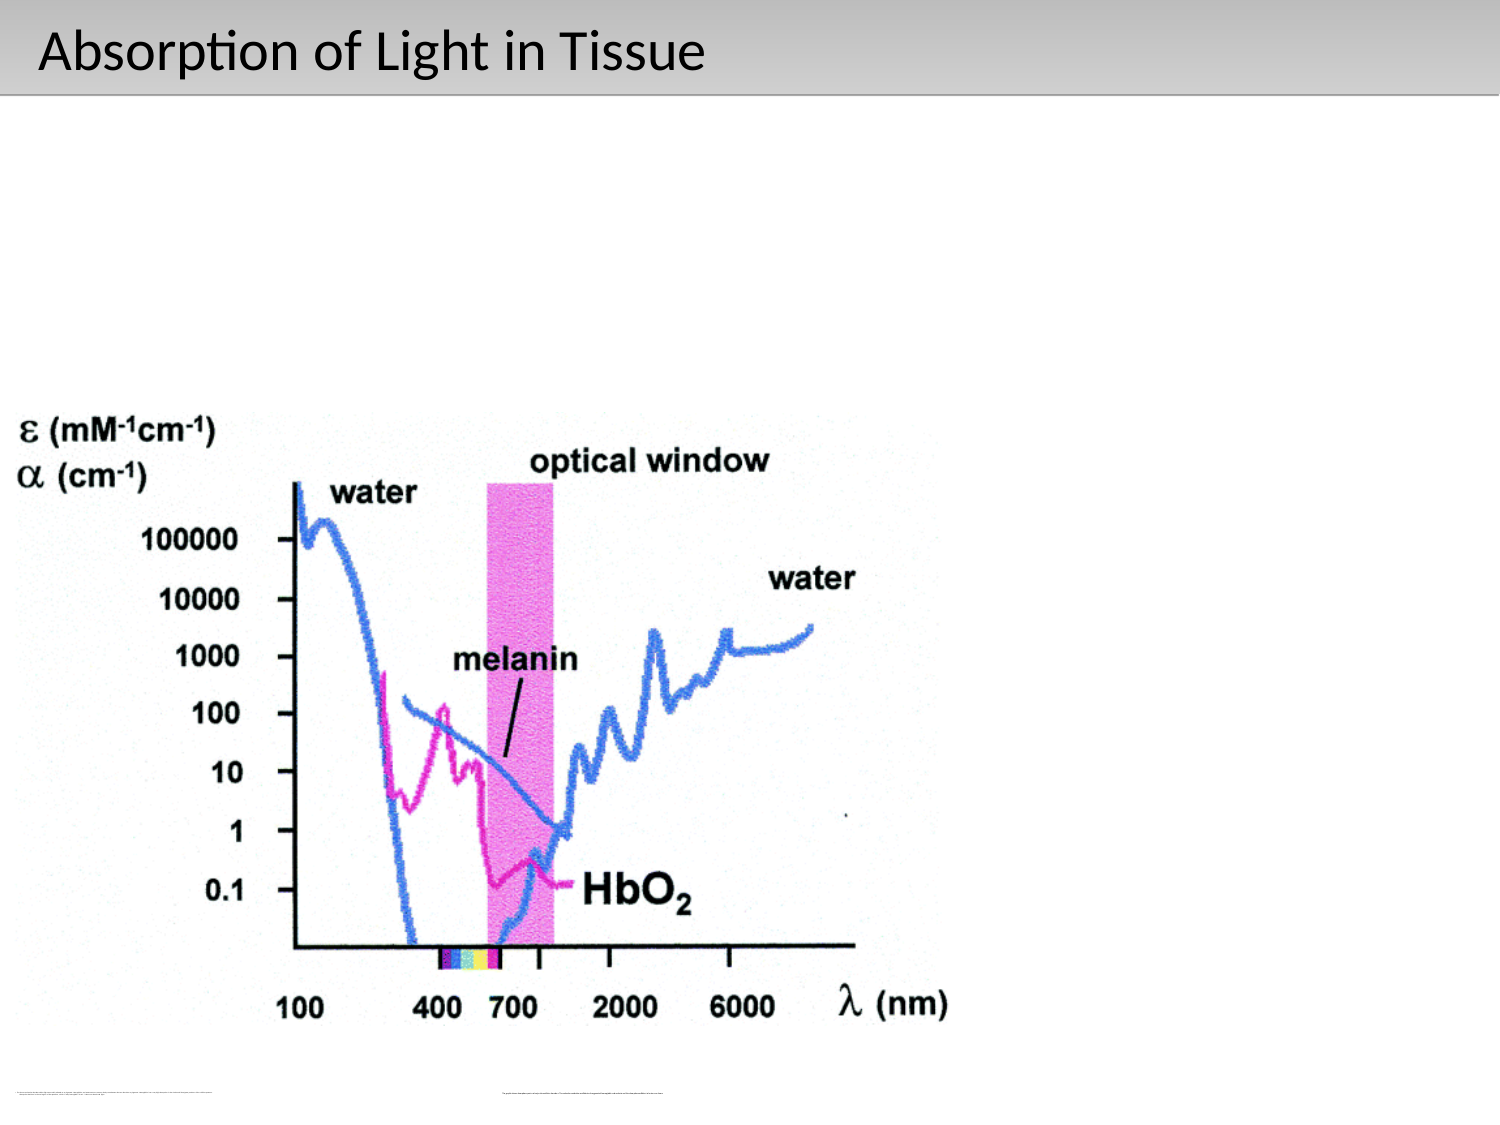

# Absorption of Light in Tissue
The tissue molecules that absorb the light are usually referred to as pigments. Hemoglobin and water are two common body constituents that can function as pigments. Hemoglobin has a very high absorption in the violet and blue/green portions of the visible spectrum. Absorption declines in the red region of the spectrum, which is why hemoglobin is red - it does not absorb red light.
The graphic shows absorption spectra of major intracellular absorbers. The molecular exctinction coefficients of oxygenated haemoglobin and melanin and the absorption coefficient of water are shown.